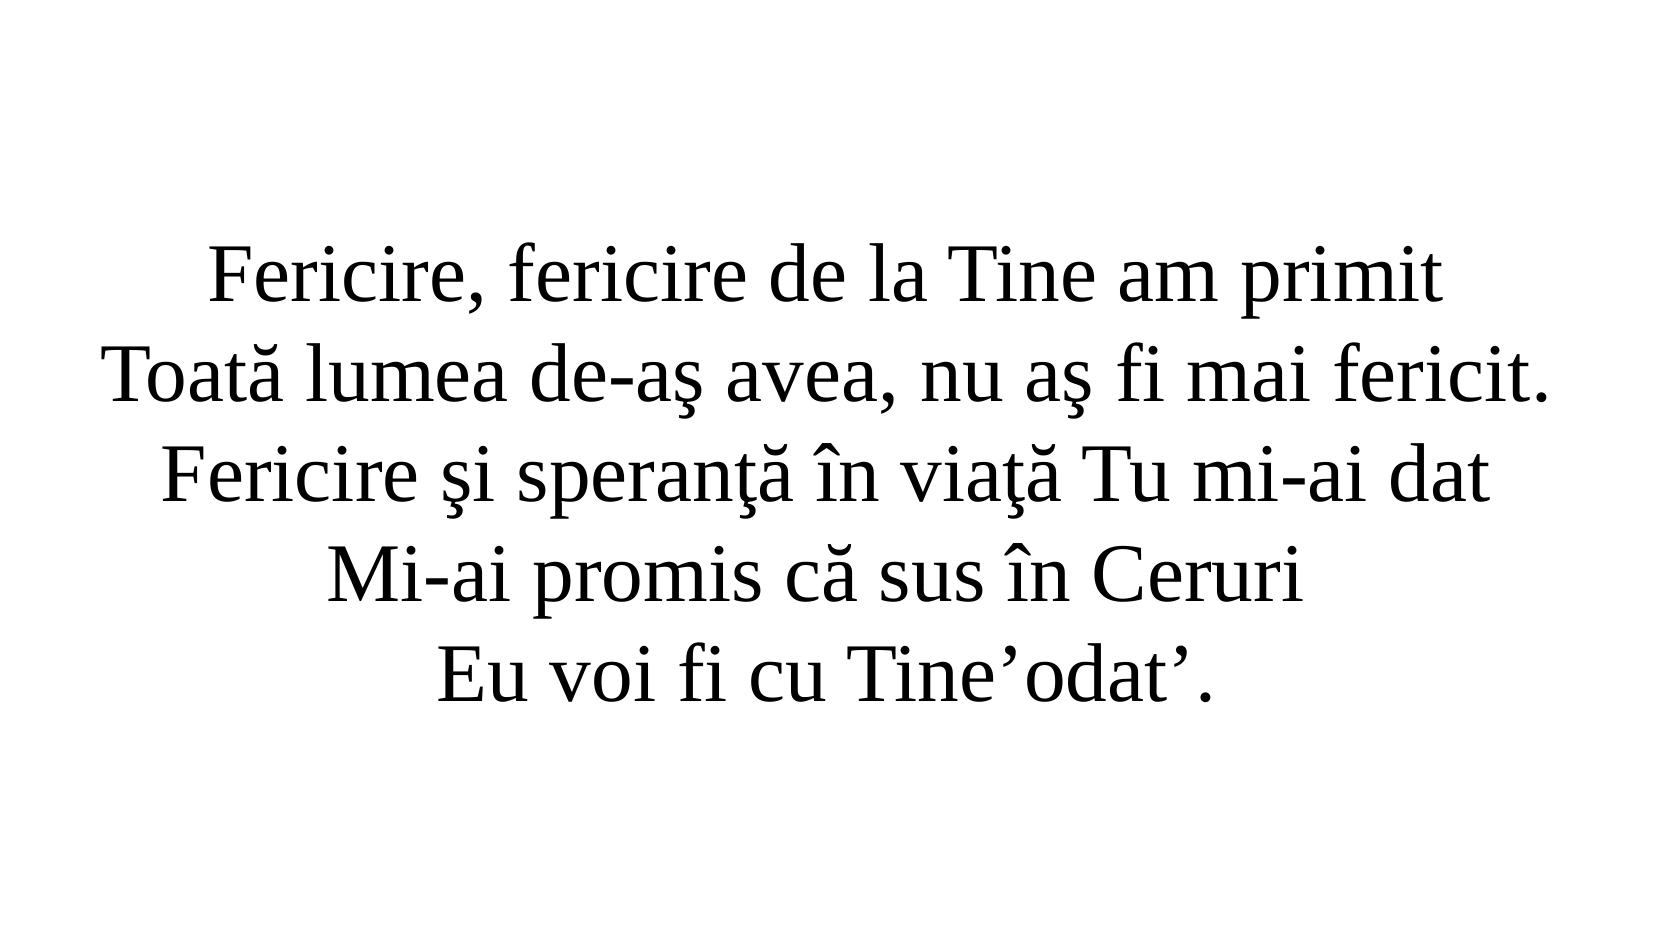

# Fericire, fericire de la Tine am primit
Toată lumea de-aş avea, nu aş fi mai fericit.
Fericire şi speranţă în viaţă Tu mi-ai dat
Mi-ai promis că sus în Ceruri
Eu voi fi cu Tine’odat’.